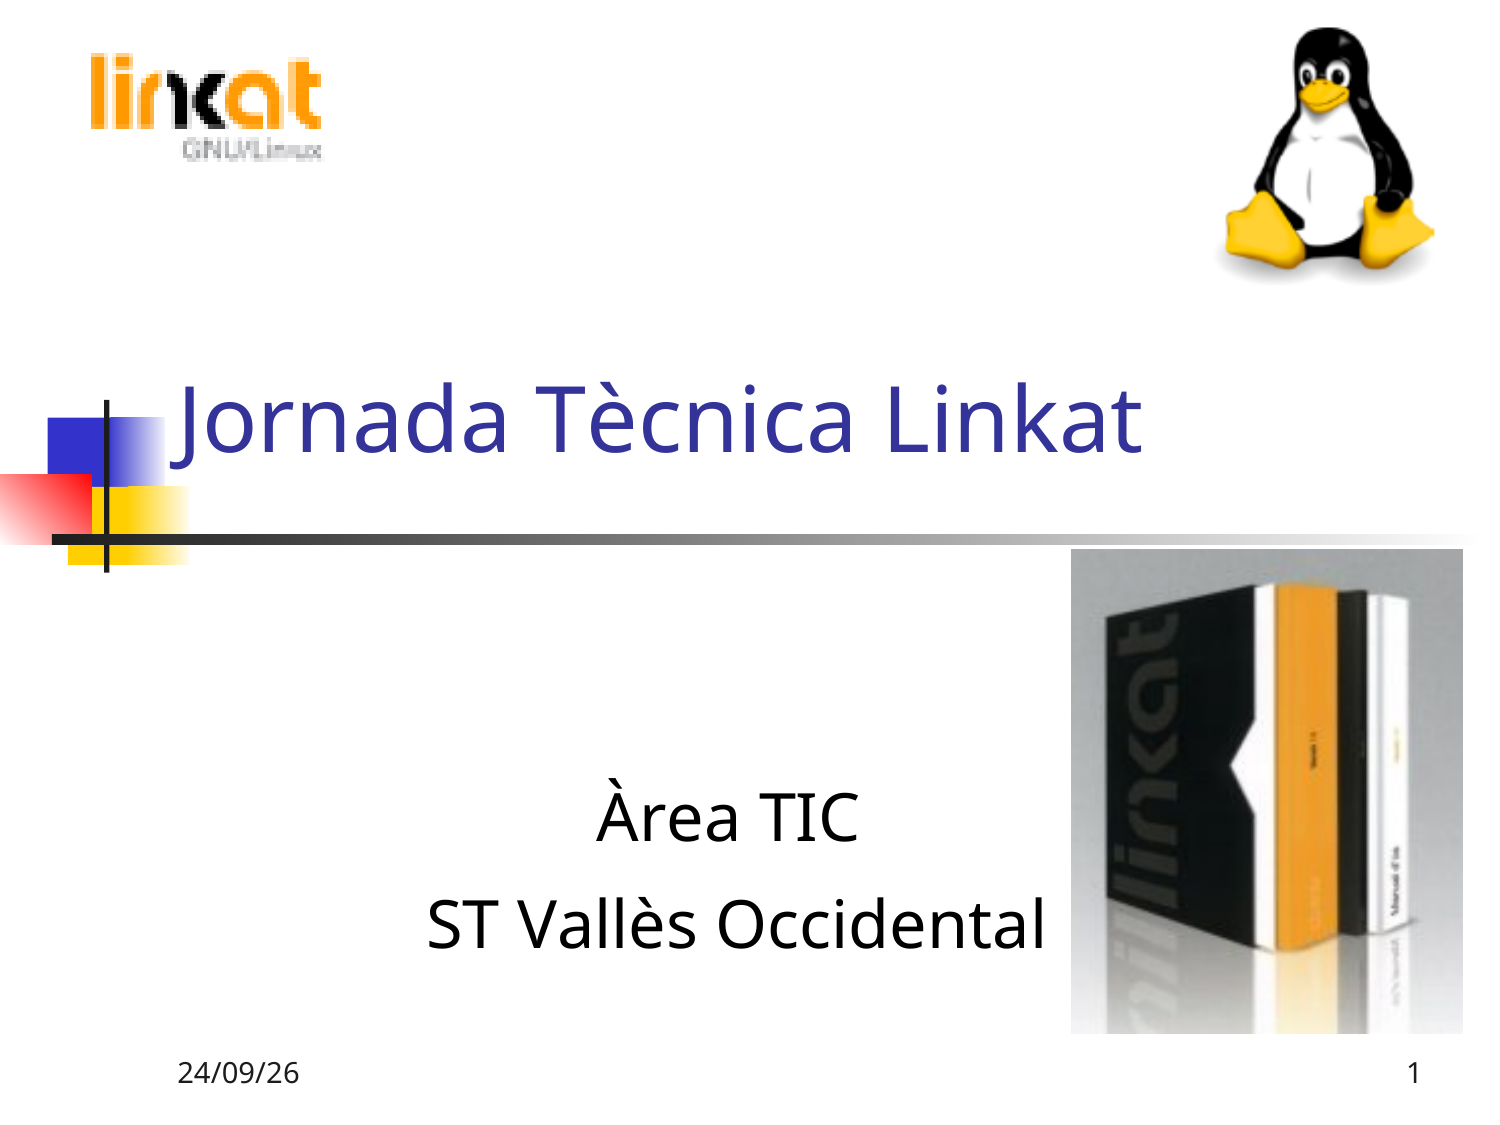

# Jornada Tècnica Linkat
Àrea TIC
ST Vallès Occidental
1